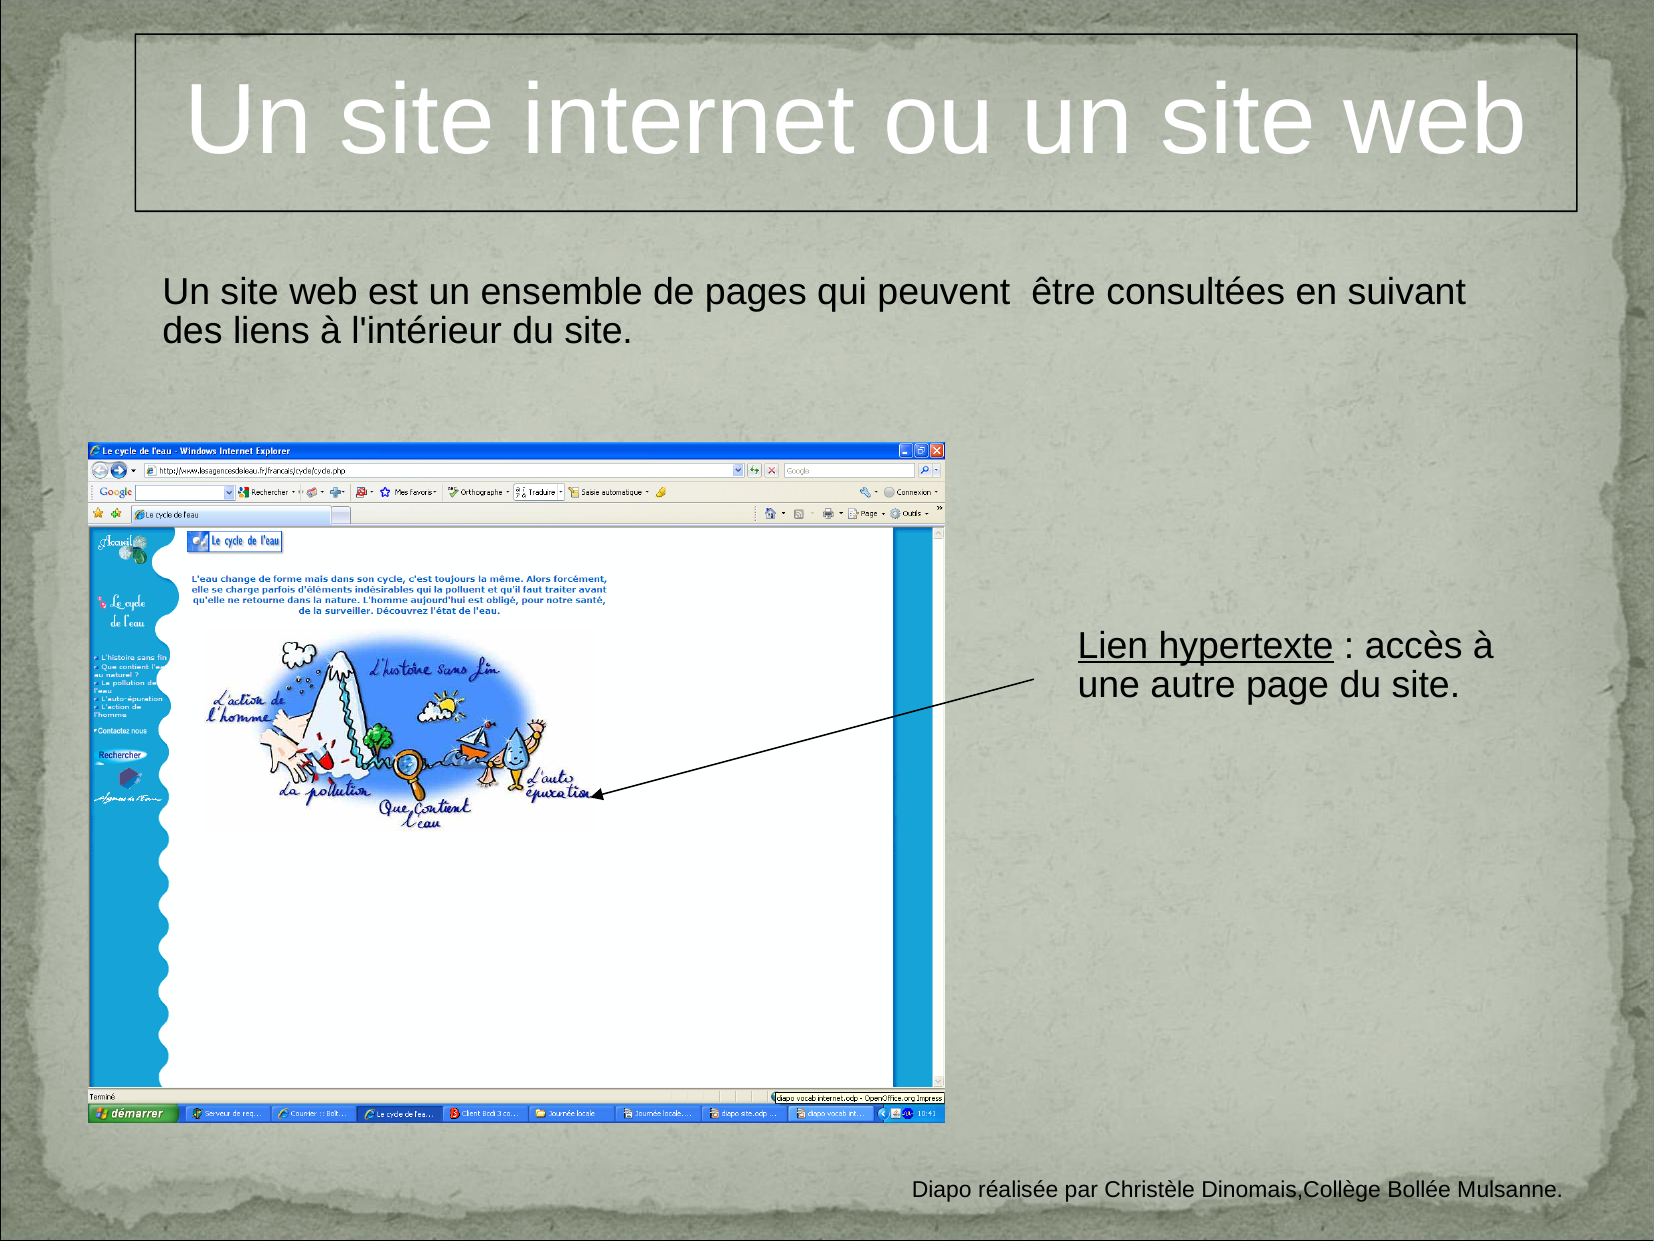

Un site internet ou un site web
Un site web est un ensemble de pages qui peuvent être consultées en suivant des liens à l'intérieur du site.
Lien hypertexte : accès à une autre page du site.
Diapo réalisée par Christèle Dinomais,Collège Bollée Mulsanne.